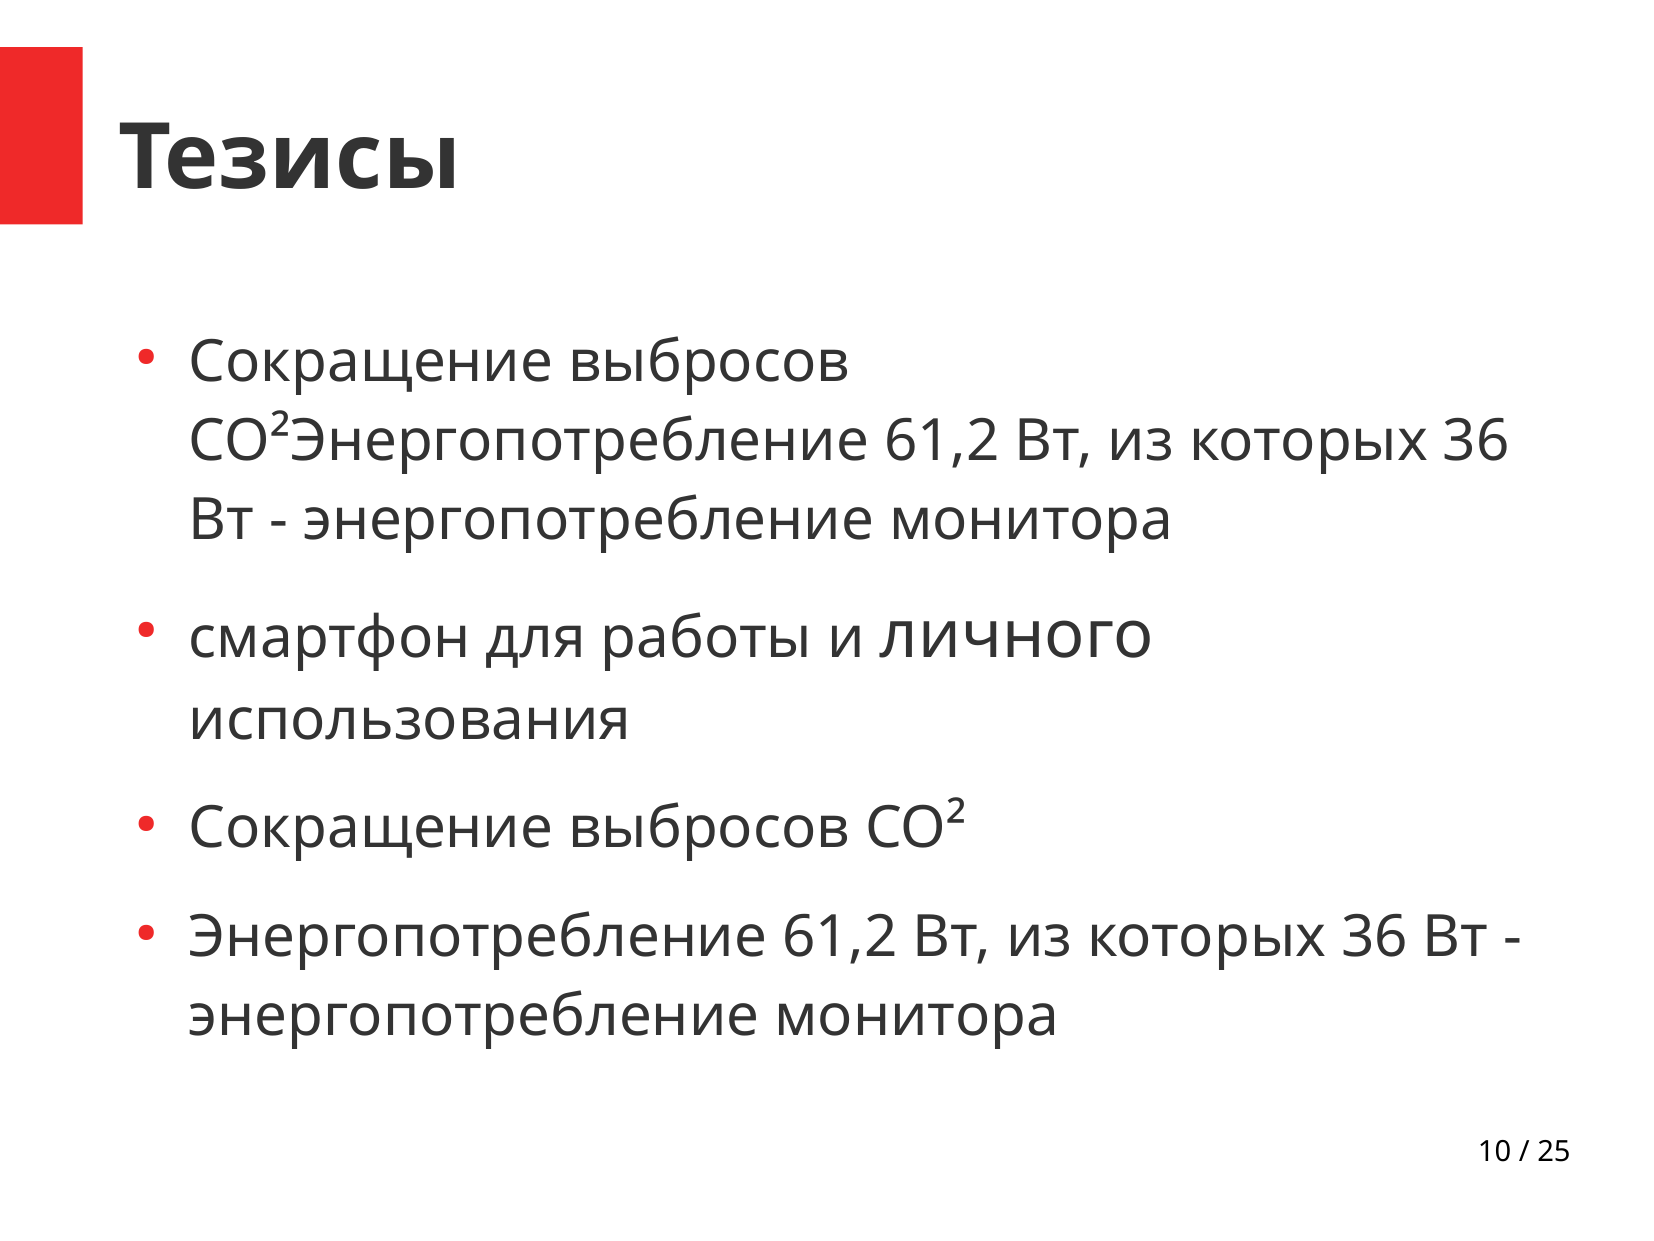

# Тезисы
Сокращение выбросов CO²Энергопотребление 61,2 Вт, из которых 36 Вт - энергопотребление монитора
смартфон для работы и личного использования
Сокращение выбросов CO²
Энергопотребление 61,2 Вт, из которых 36 Вт - энергопотребление монитора
10